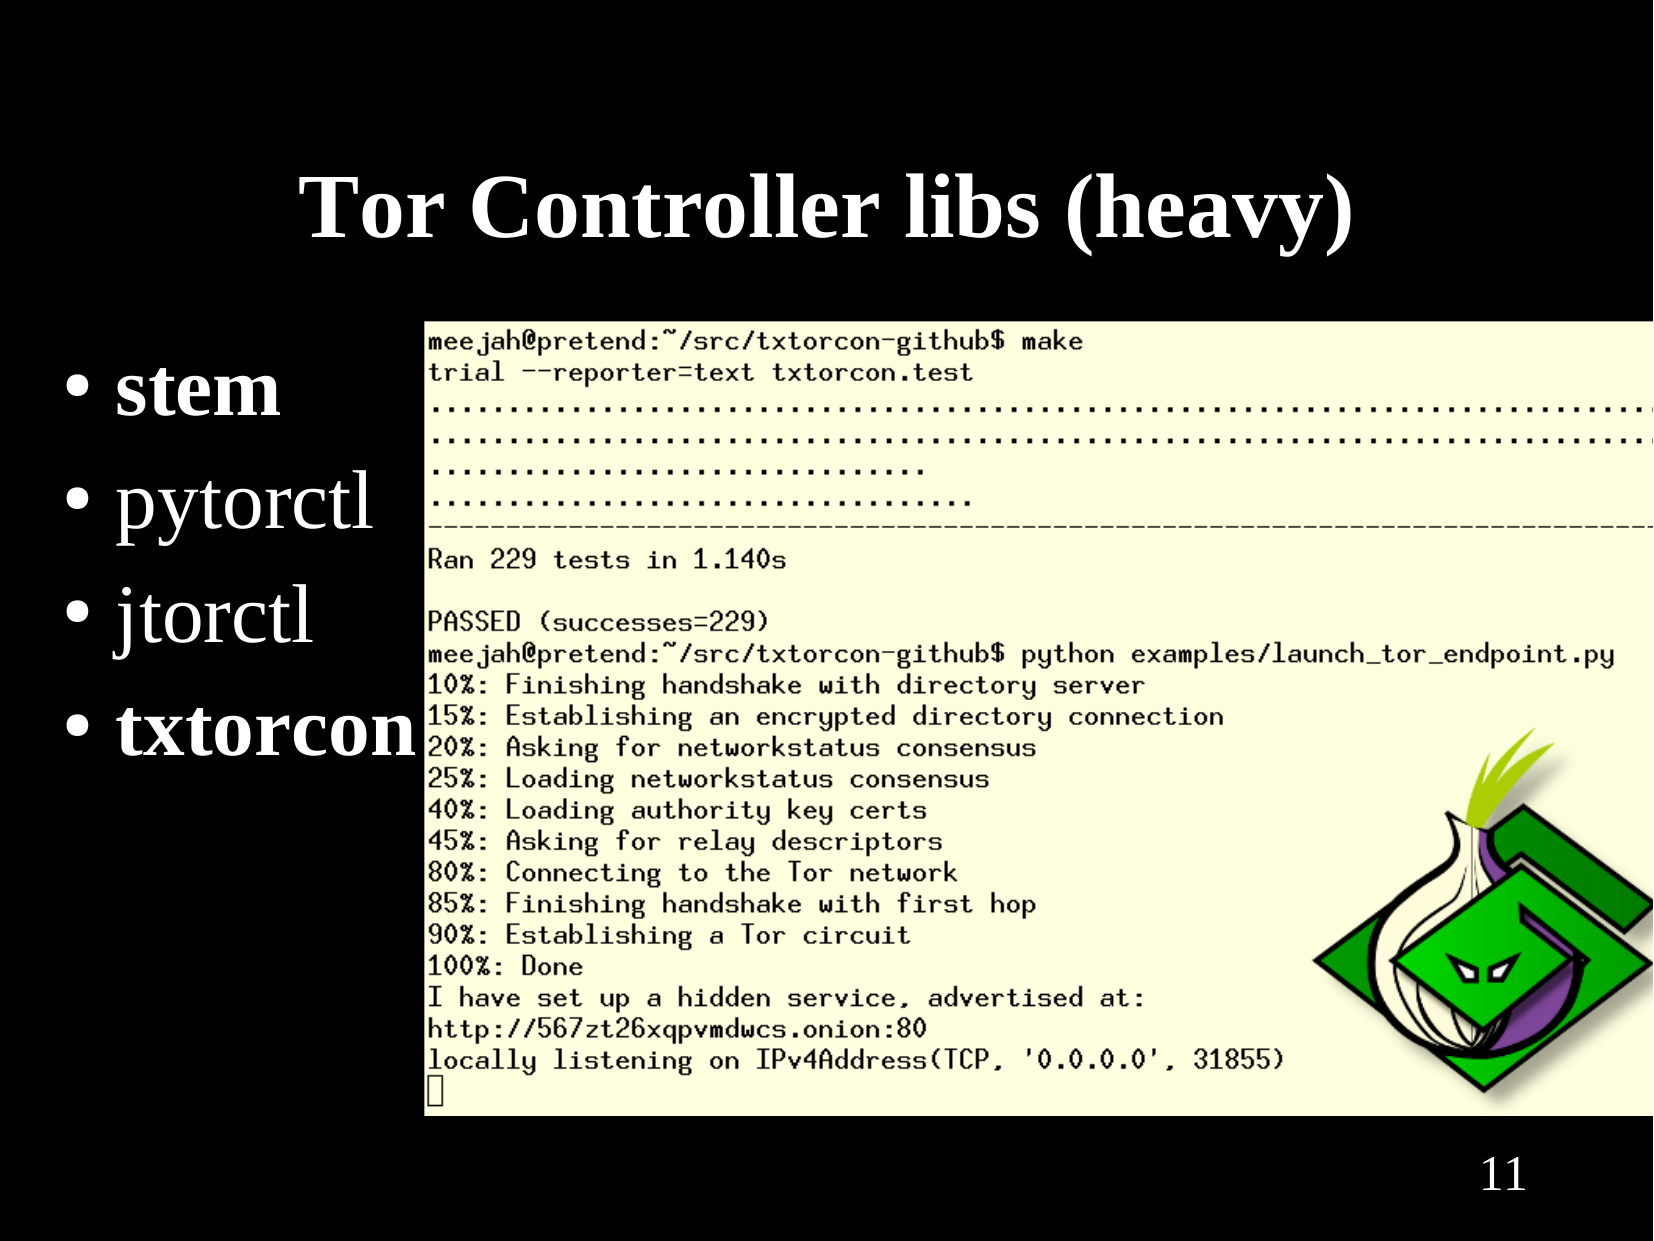

# Tor Controller libs (heavy)
stem
pytorctl
jtorctl
txtorcon